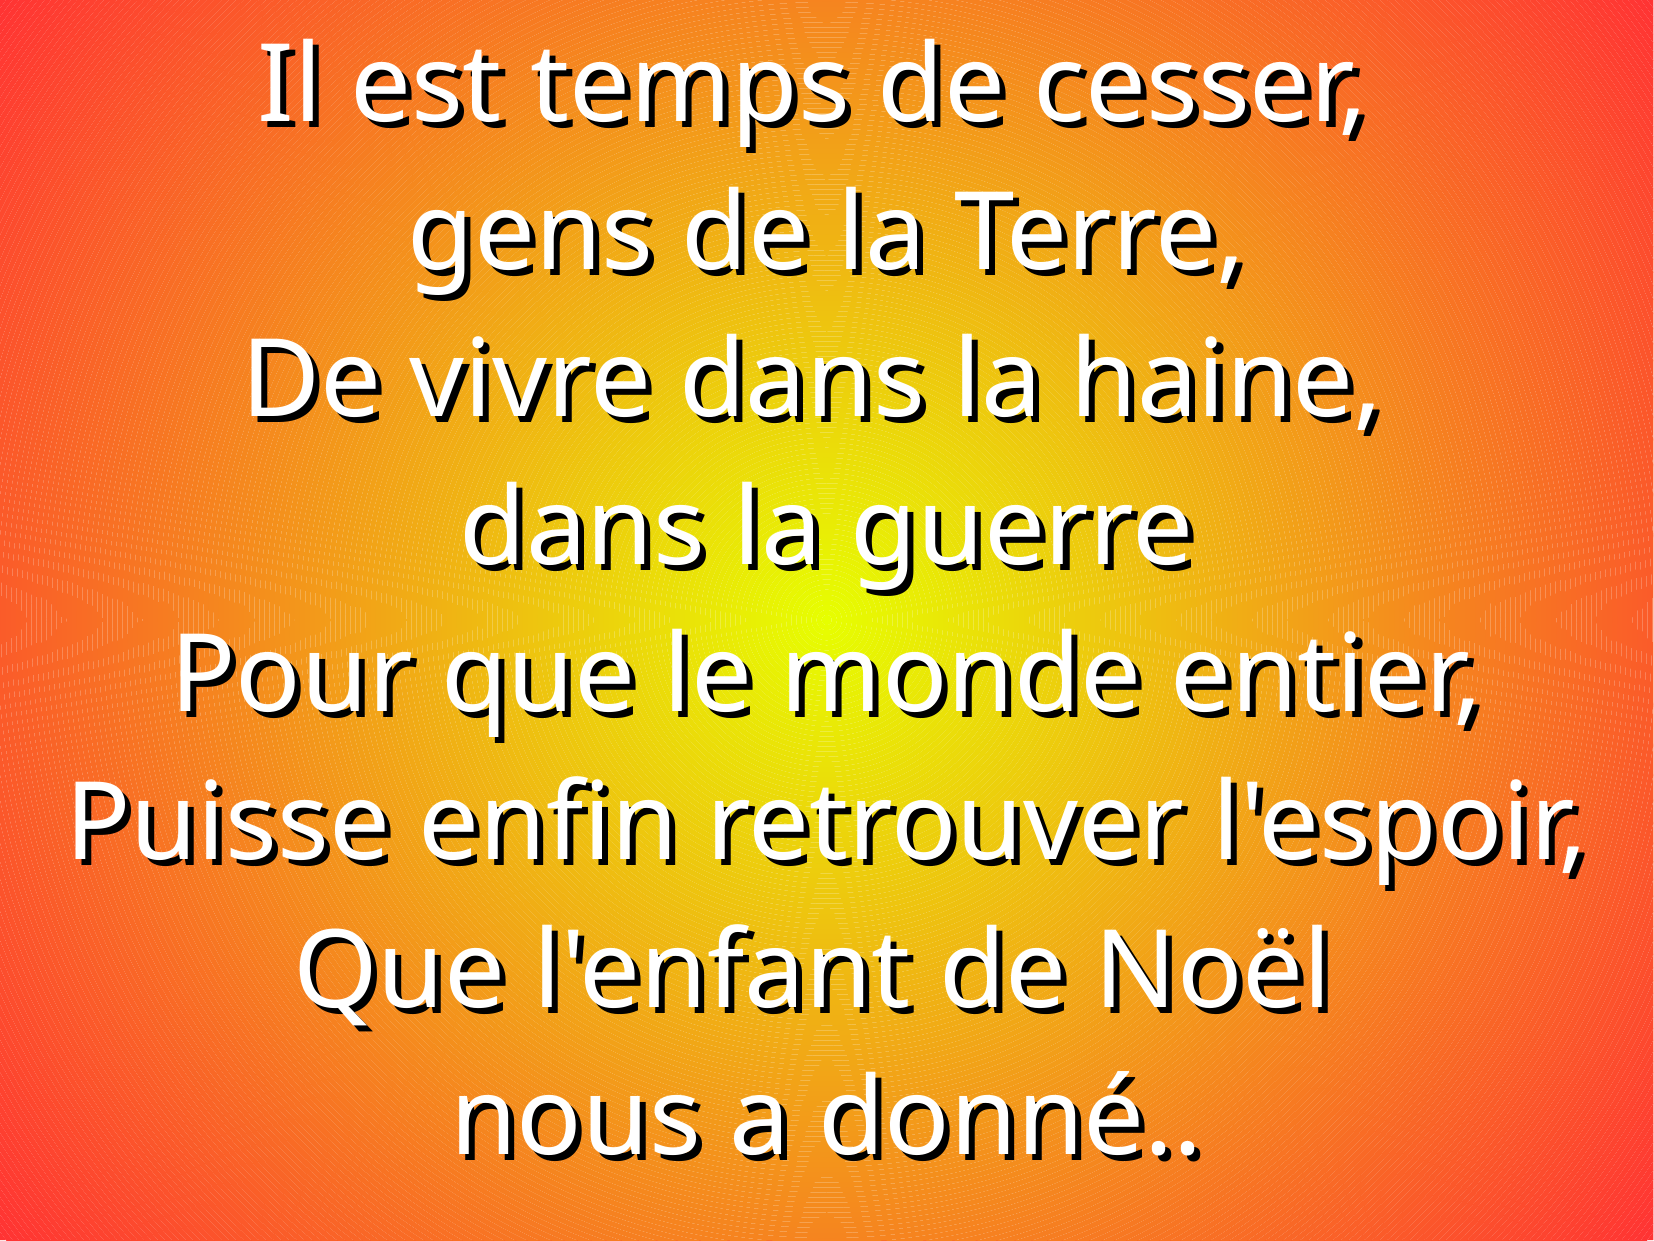

# Il est temps de cesser,
gens de la Terre,
De vivre dans la haine,
dans la guerre
Pour que le monde entier,
Puisse enfin retrouver l'espoir,
Que l'enfant de Noël
nous a donné..